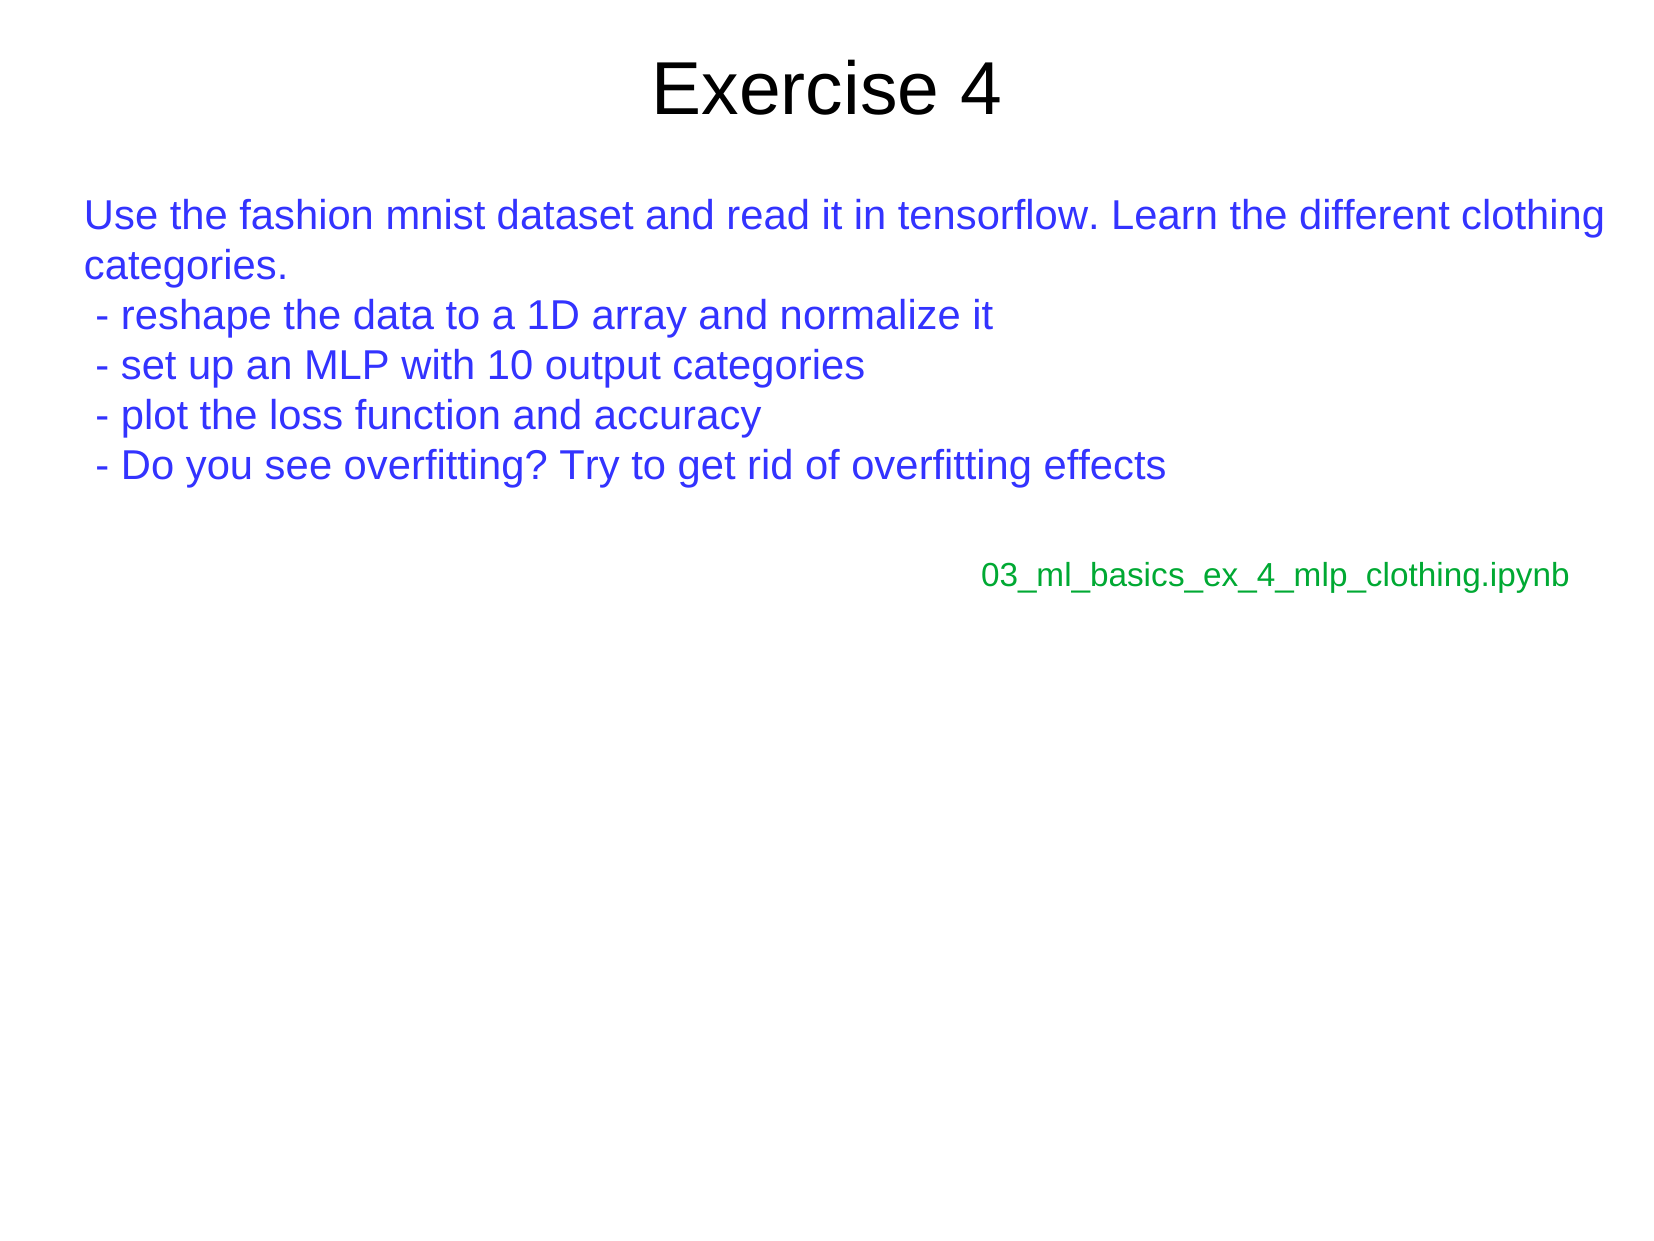

# Exercise 4
Use the fashion mnist dataset and read it in tensorflow. Learn the different clothing
categories.
 - reshape the data to a 1D array and normalize it
 - set up an MLP with 10 output categories
 - plot the loss function and accuracy
 - Do you see overfitting? Try to get rid of overfitting effects
03_ml_basics_ex_4_mlp_clothing.ipynb